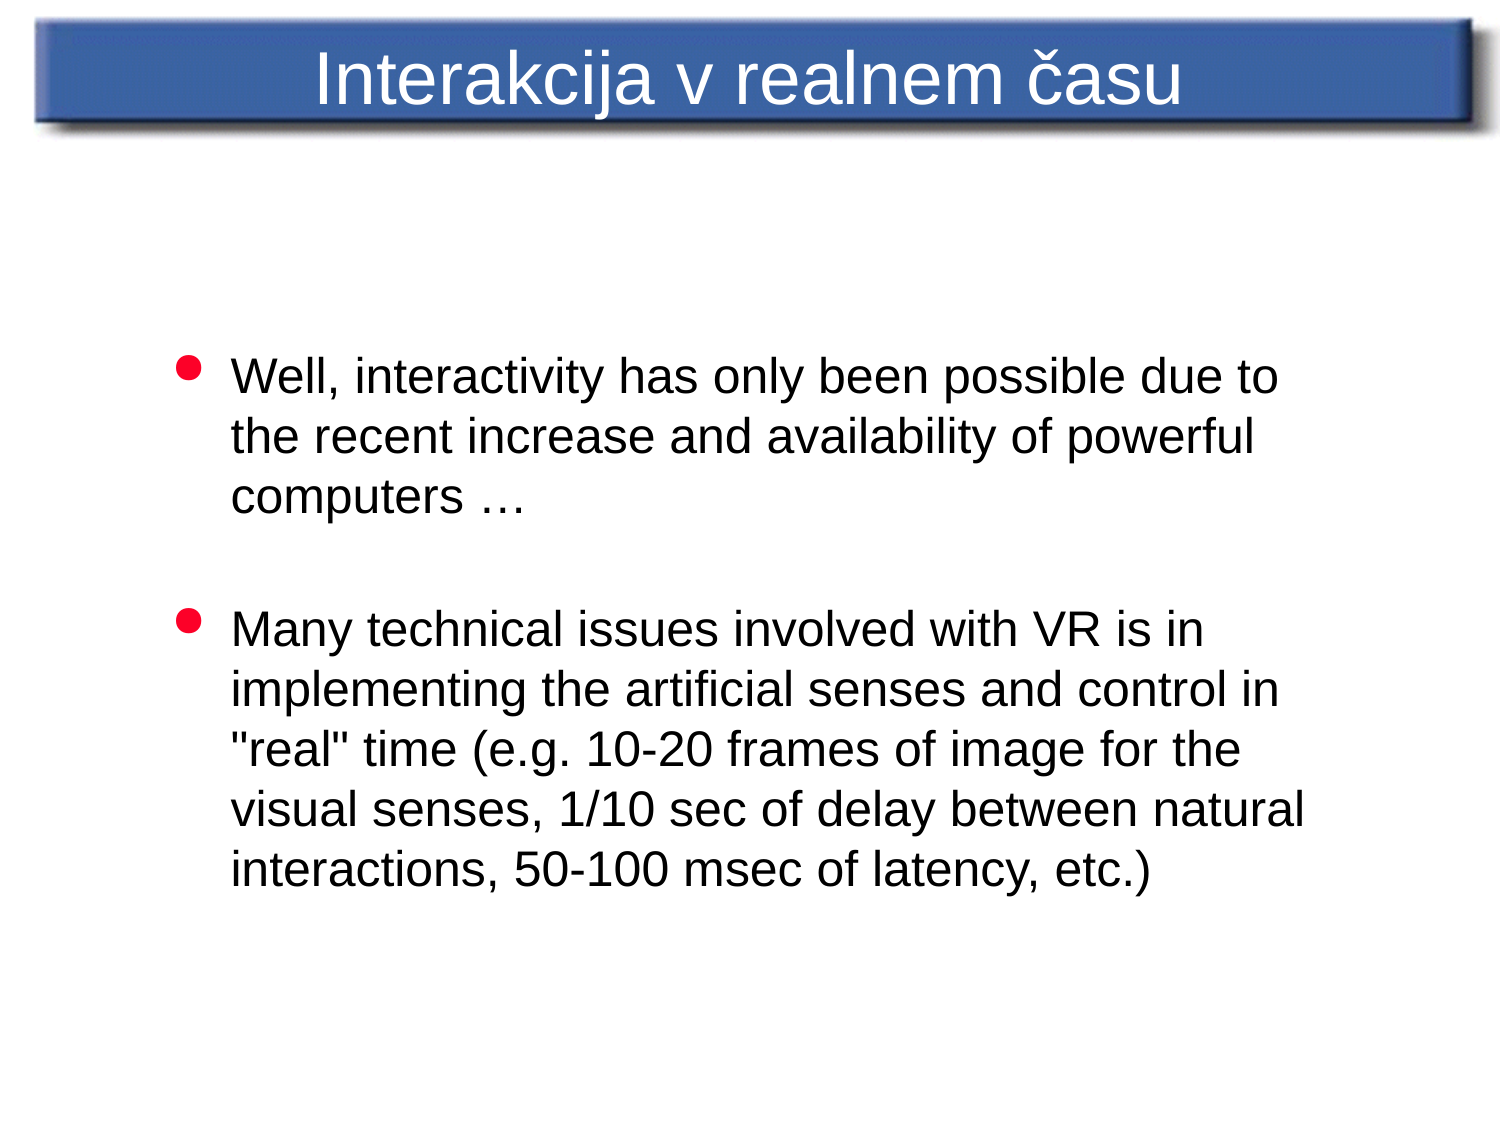

# Interakcija v realnem času
Well, interactivity has only been possible due to the recent increase and availability of powerful computers …
Many technical issues involved with VR is in implementing the artificial senses and control in "real" time (e.g. 10-20 frames of image for the visual senses, 1/10 sec of delay between natural interactions, 50-100 msec of latency, etc.)